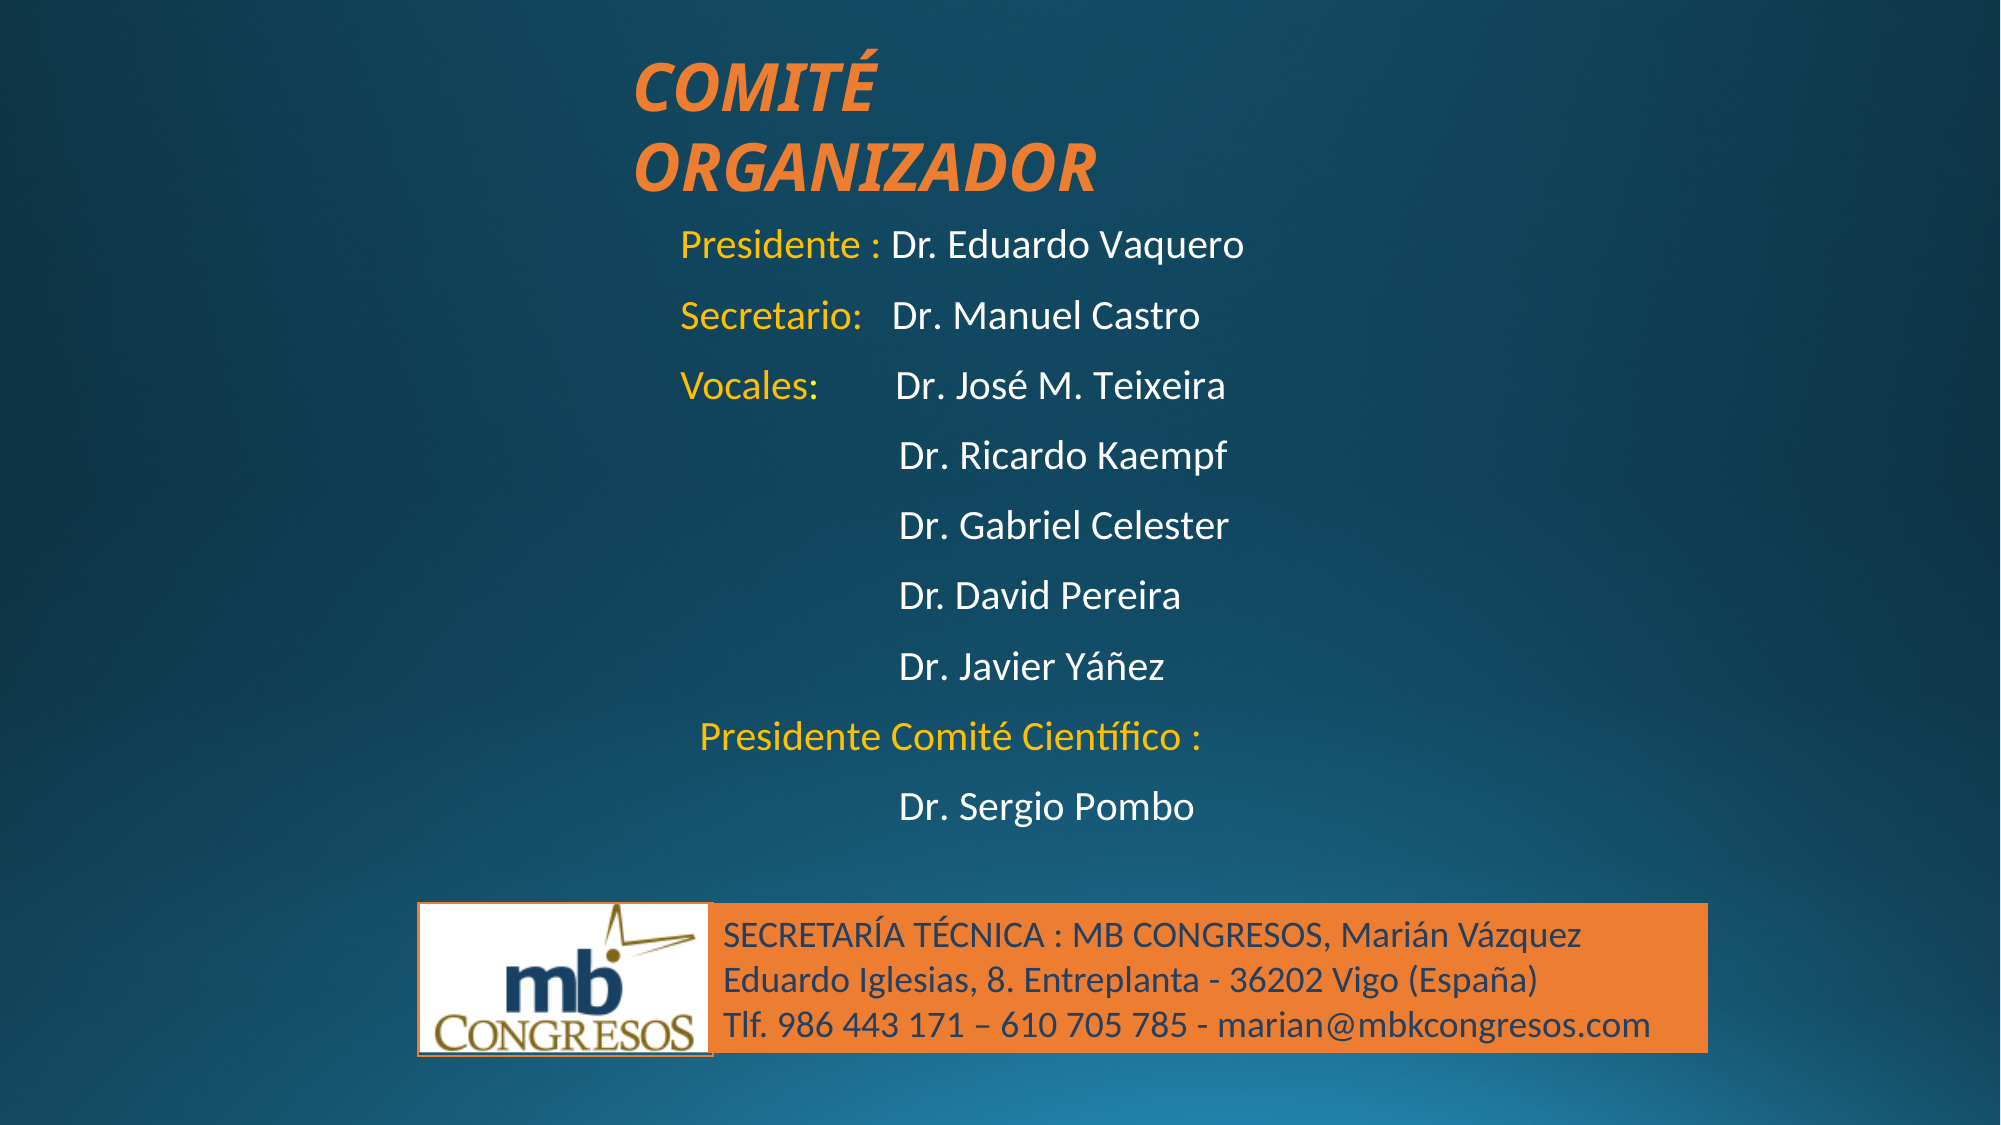

COMITÉ ORGANIZADOR
Presidente : Dr. Eduardo Vaquero
Secretario: Dr. Manuel Castro
Vocales: Dr. José M. Teixeira
 Dr. Ricardo Kaempf
 Dr. Gabriel Celester
 Dr. David Pereira
 Dr. Javier Yáñez
 Presidente Comité Científico :
 Dr. Sergio Pombo
SECRETARÍA TÉCNICA : MB CONGRESOS, Marián Vázquez Eduardo Iglesias, 8. Entreplanta - 36202 Vigo (España)
Tlf. 986 443 171 – 610 705 785 - marian@mbkcongresos.com